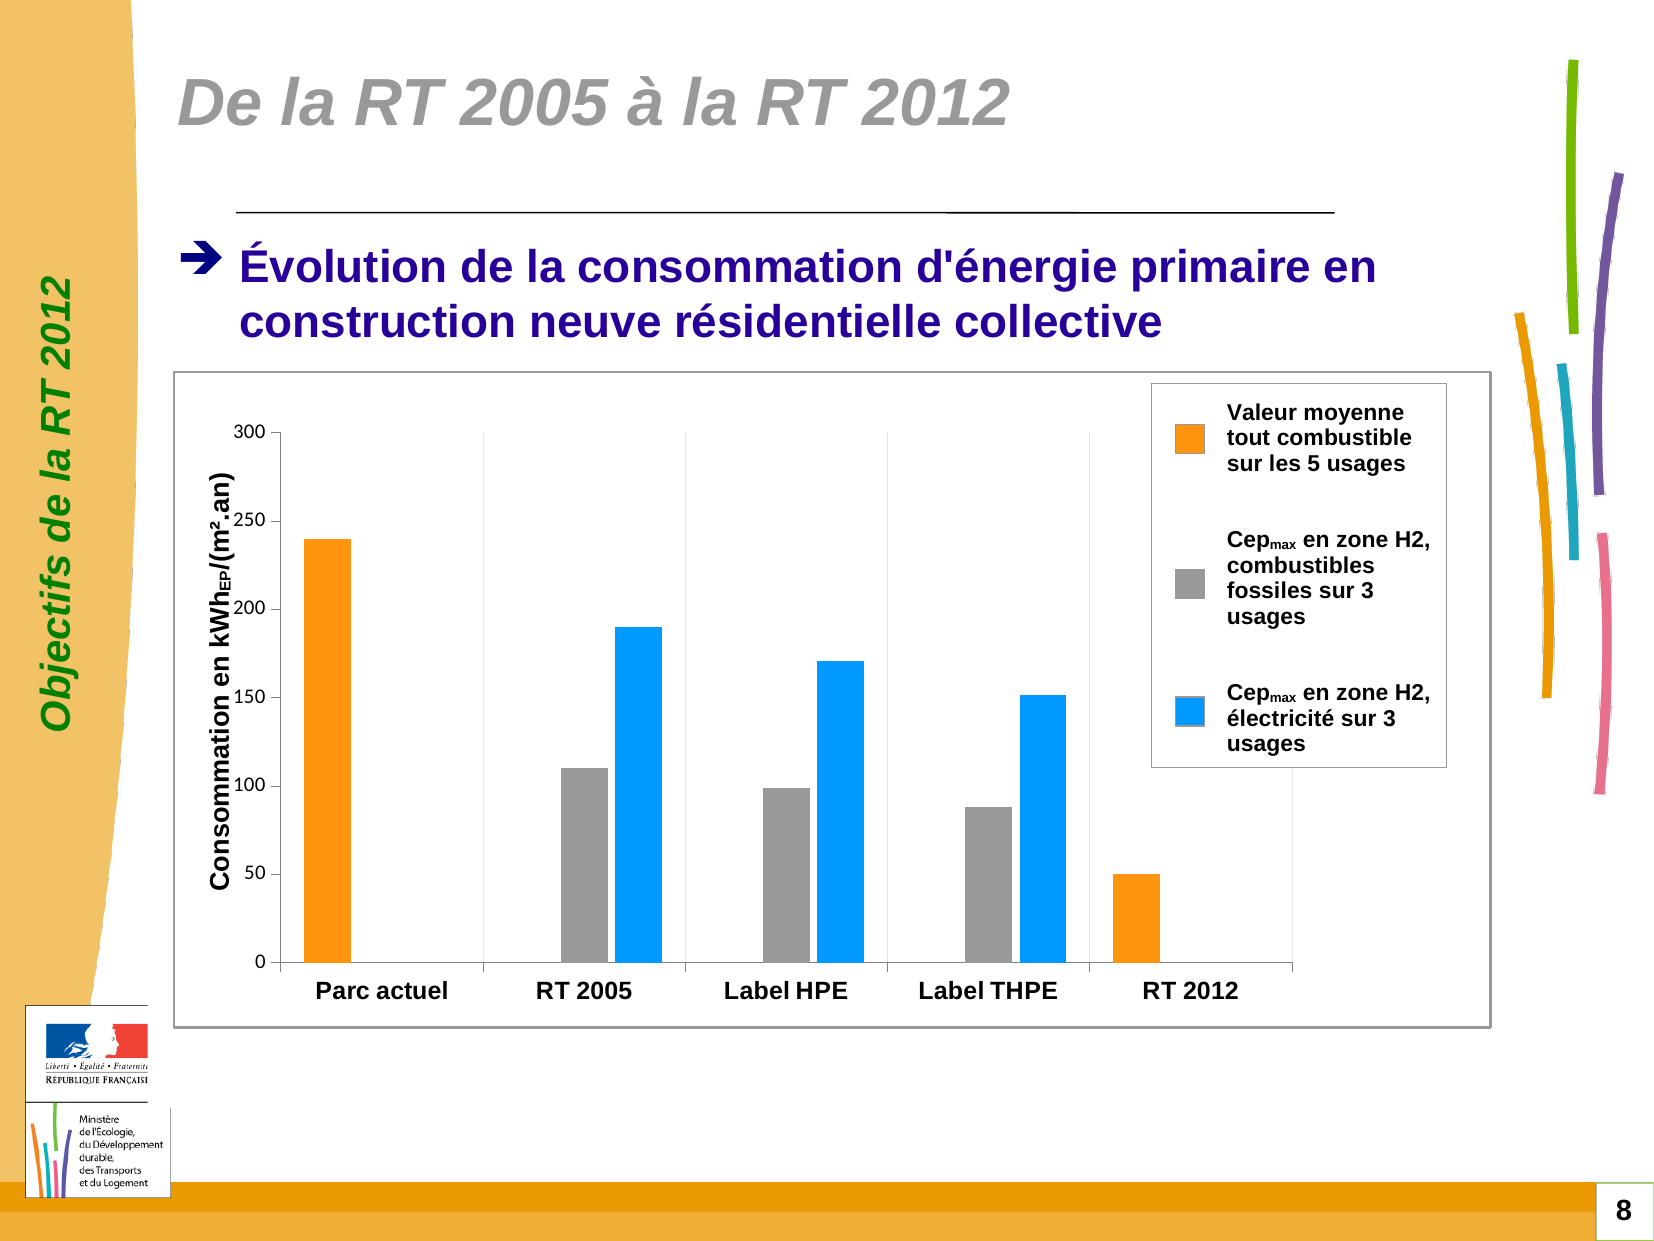

# De la RT 2005 à la RT 2012
Évolution de la consommation d'énergie primaire en construction neuve résidentielle collective
### Chart
| Category | | | |
|---|---|---|---|
| Parc actuel | 240.0 | None | None |
| RT 2005 | None | 110.0 | 190.0 |
| Label HPE | None | 99.0 | 171.0 |
| Label THPE | None | 88.0 | 151.8 |
| RT 2012 | 50.0 | None | None |
Valeur moyenne tout combustible sur les 5 usages
Cepmax en zone H2, combustibles fossiles sur 3 usages
Cepmax en zone H2, électricité sur 3 usages
Consommation en kWhEP/(m².an)
Objectifs de la RT 2012
8